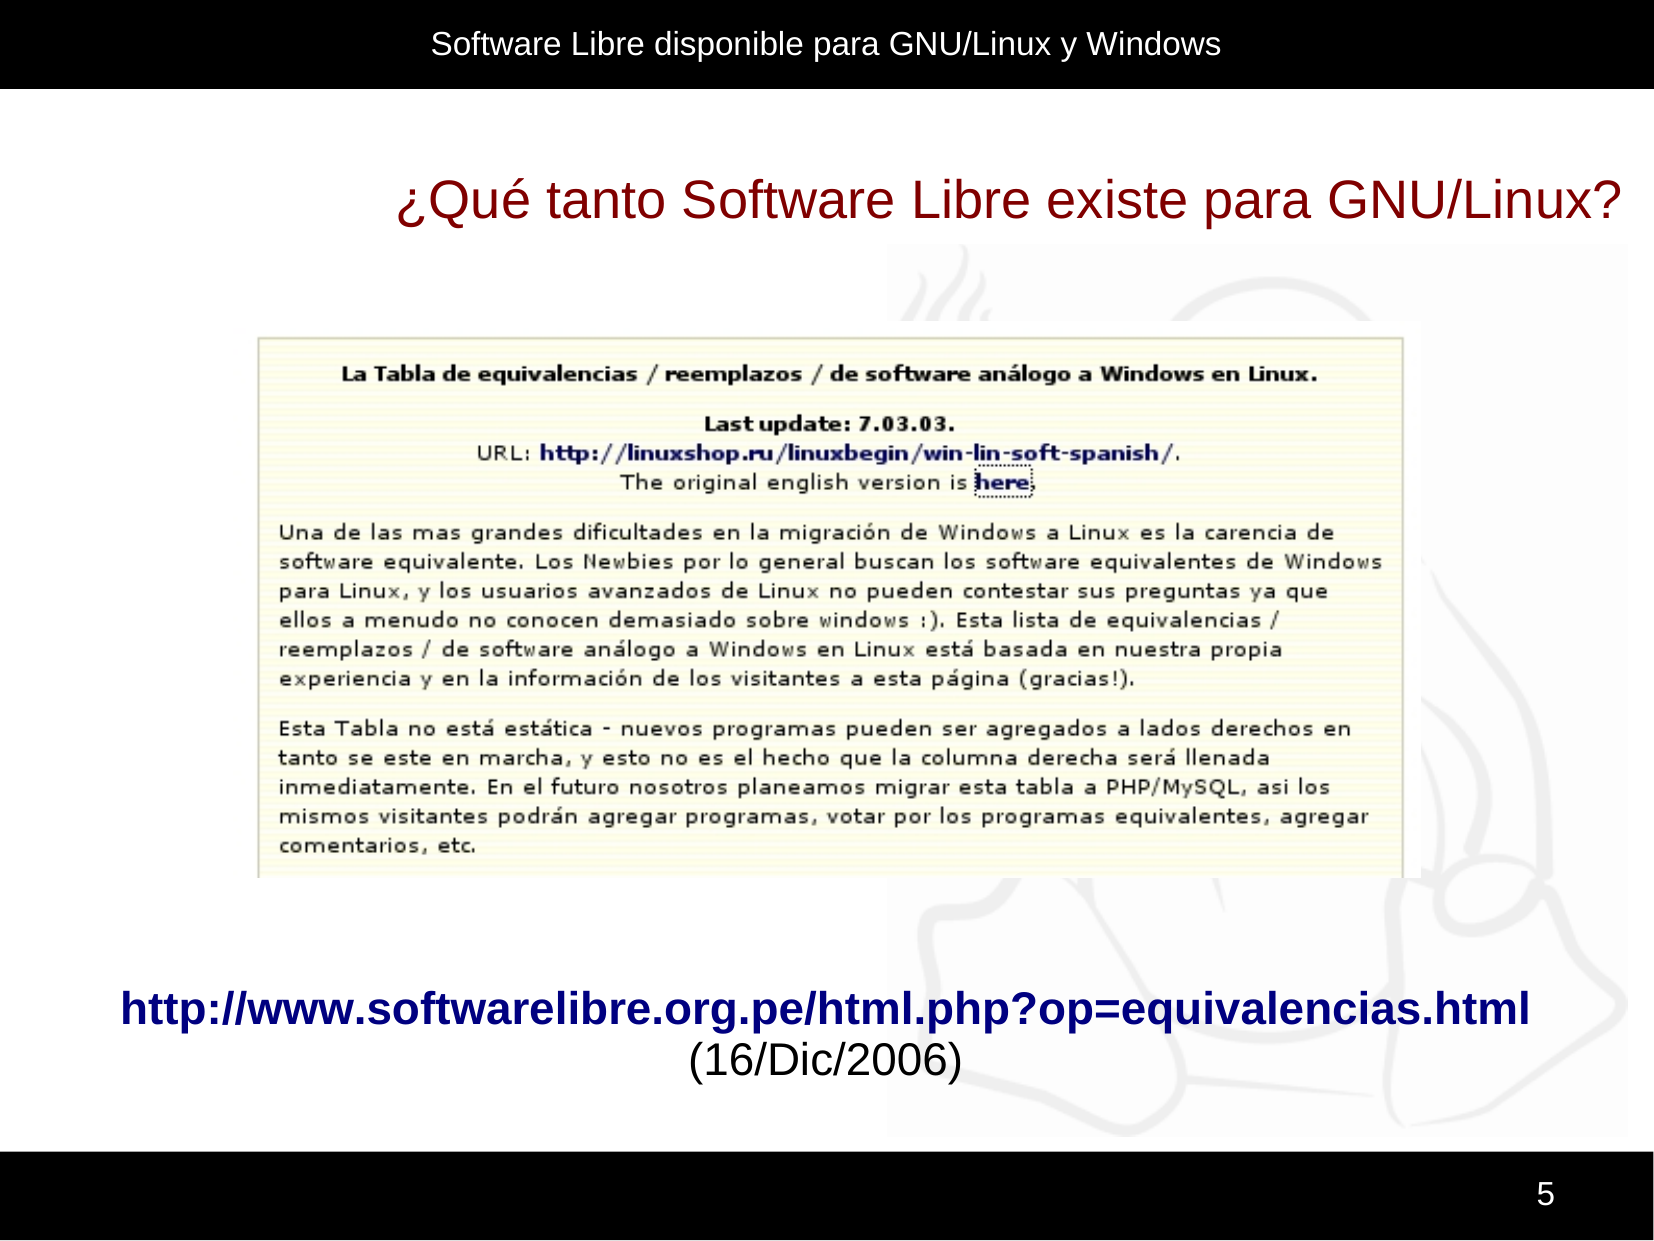

Software Libre disponible para GNU/Linux y Windows
# ¿Qué tanto Software Libre existe para GNU/Linux?
http://www.softwarelibre.org.pe/html.php?op=equivalencias.html
(16/Dic/2006)